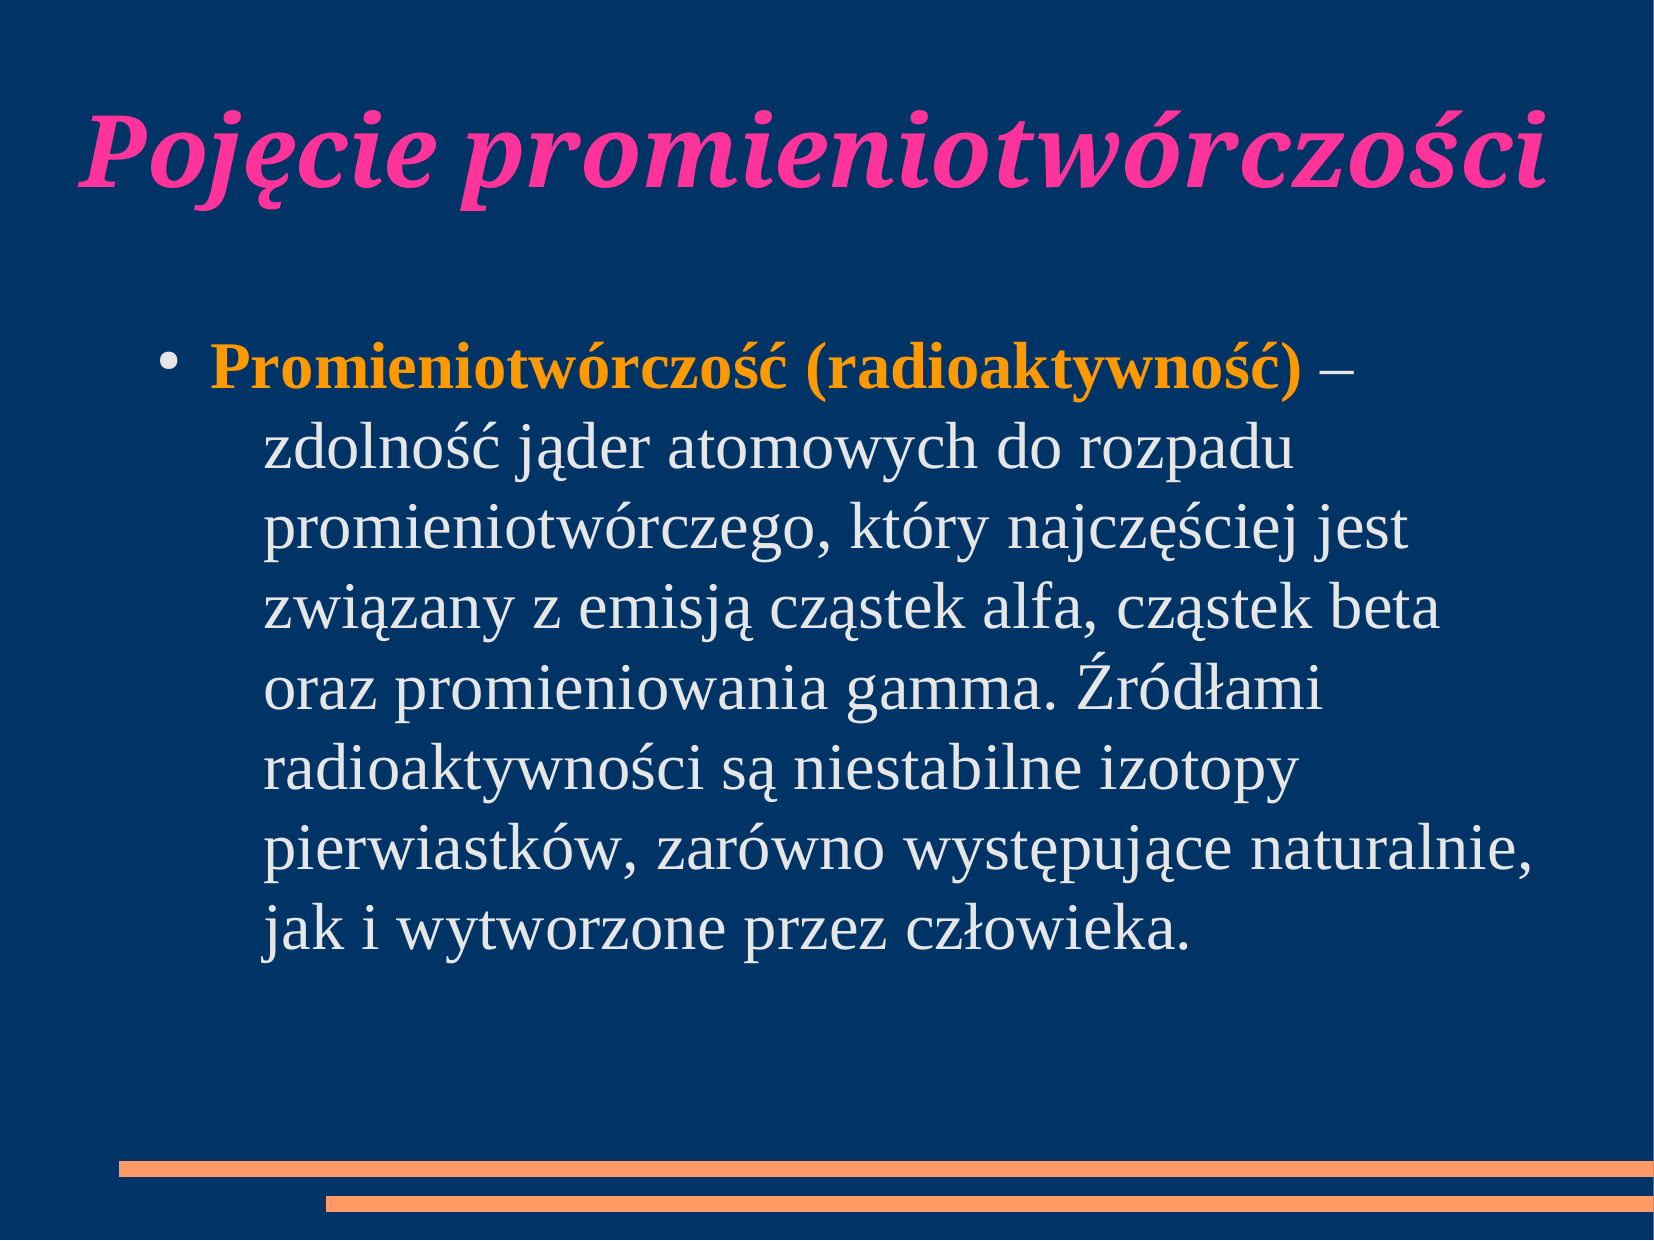

# Pojęcie promieniotwórczości
Promieniotwórczość (radioaktywność) – zdolność jąder atomowych do rozpadu promieniotwórczego, który najczęściej jest związany z emisją cząstek alfa, cząstek beta oraz promieniowania gamma. Źródłami radioaktywności są niestabilne izotopy pierwiastków, zarówno występujące naturalnie, jak i wytworzone przez człowieka.